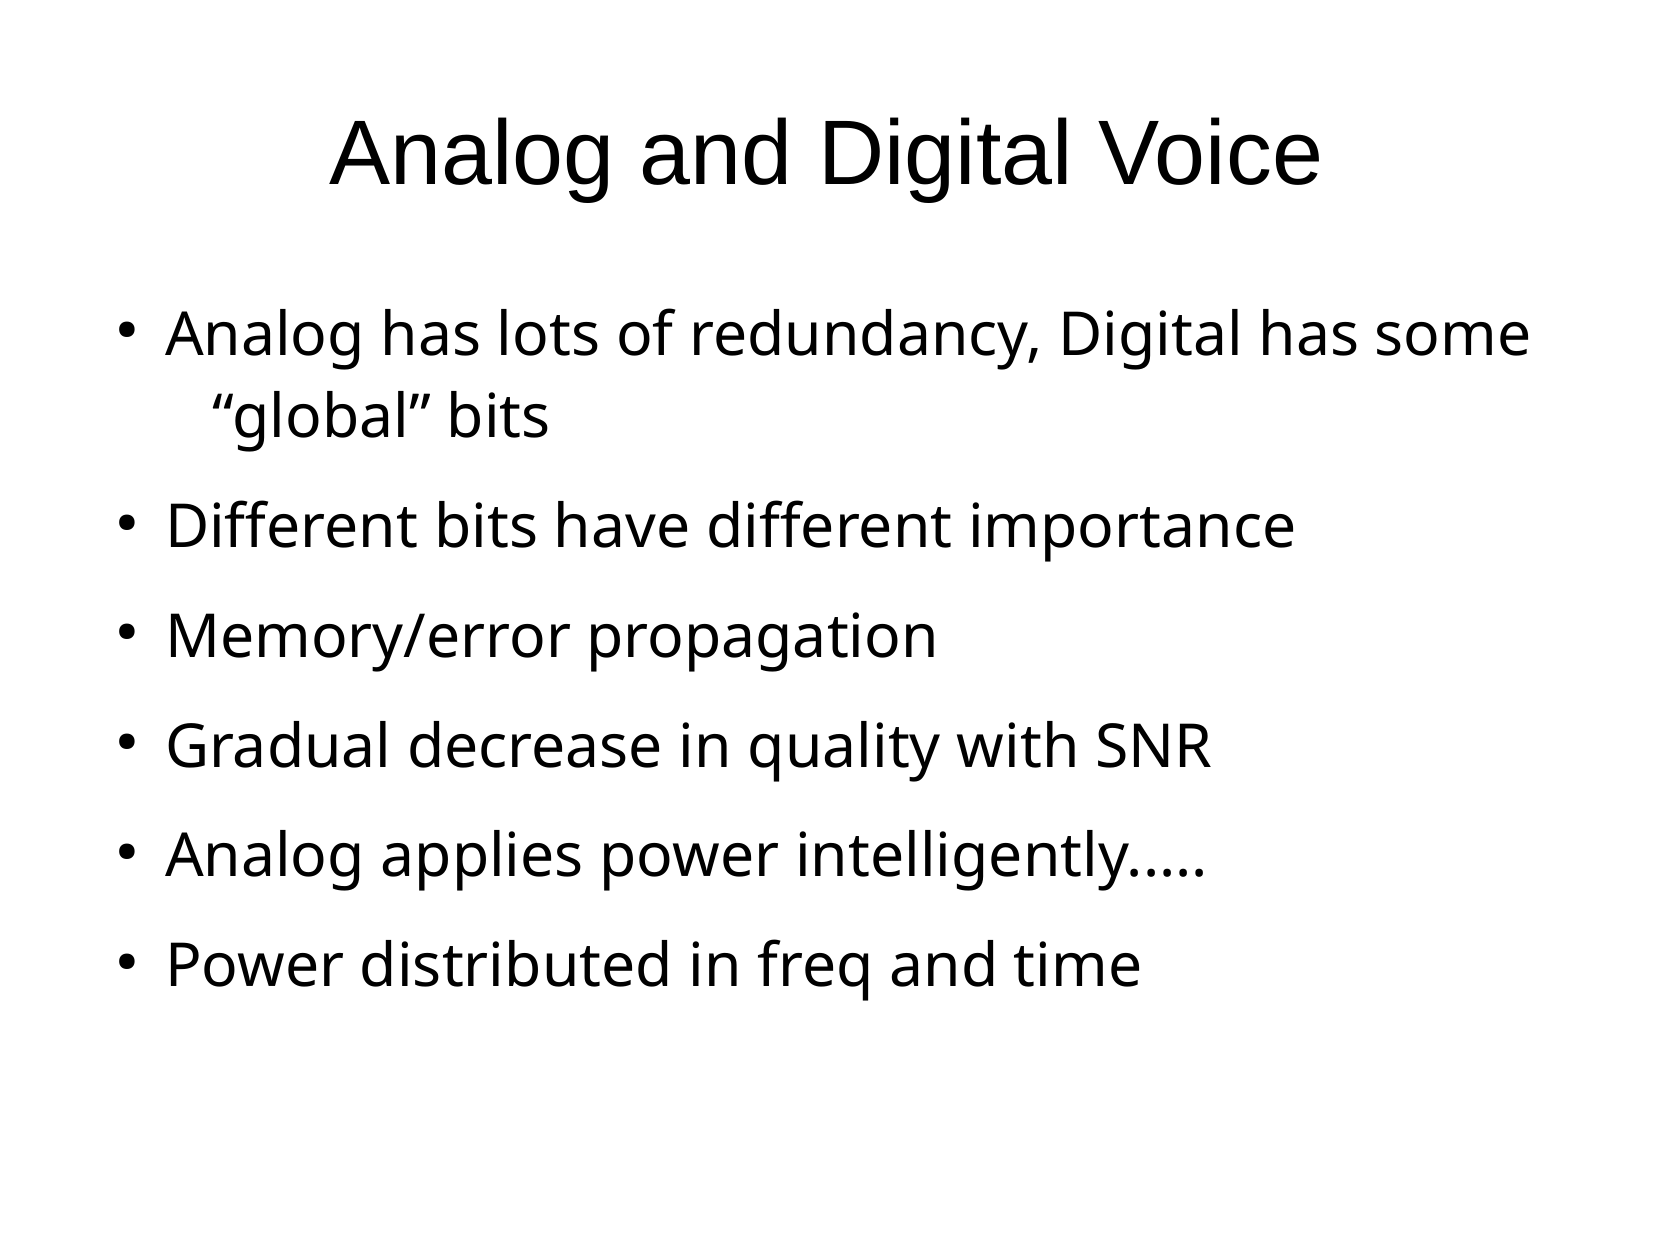

# Analog and Digital Voice
Analog has lots of redundancy, Digital has some “global” bits
Different bits have different importance
Memory/error propagation
Gradual decrease in quality with SNR
Analog applies power intelligently.....
Power distributed in freq and time